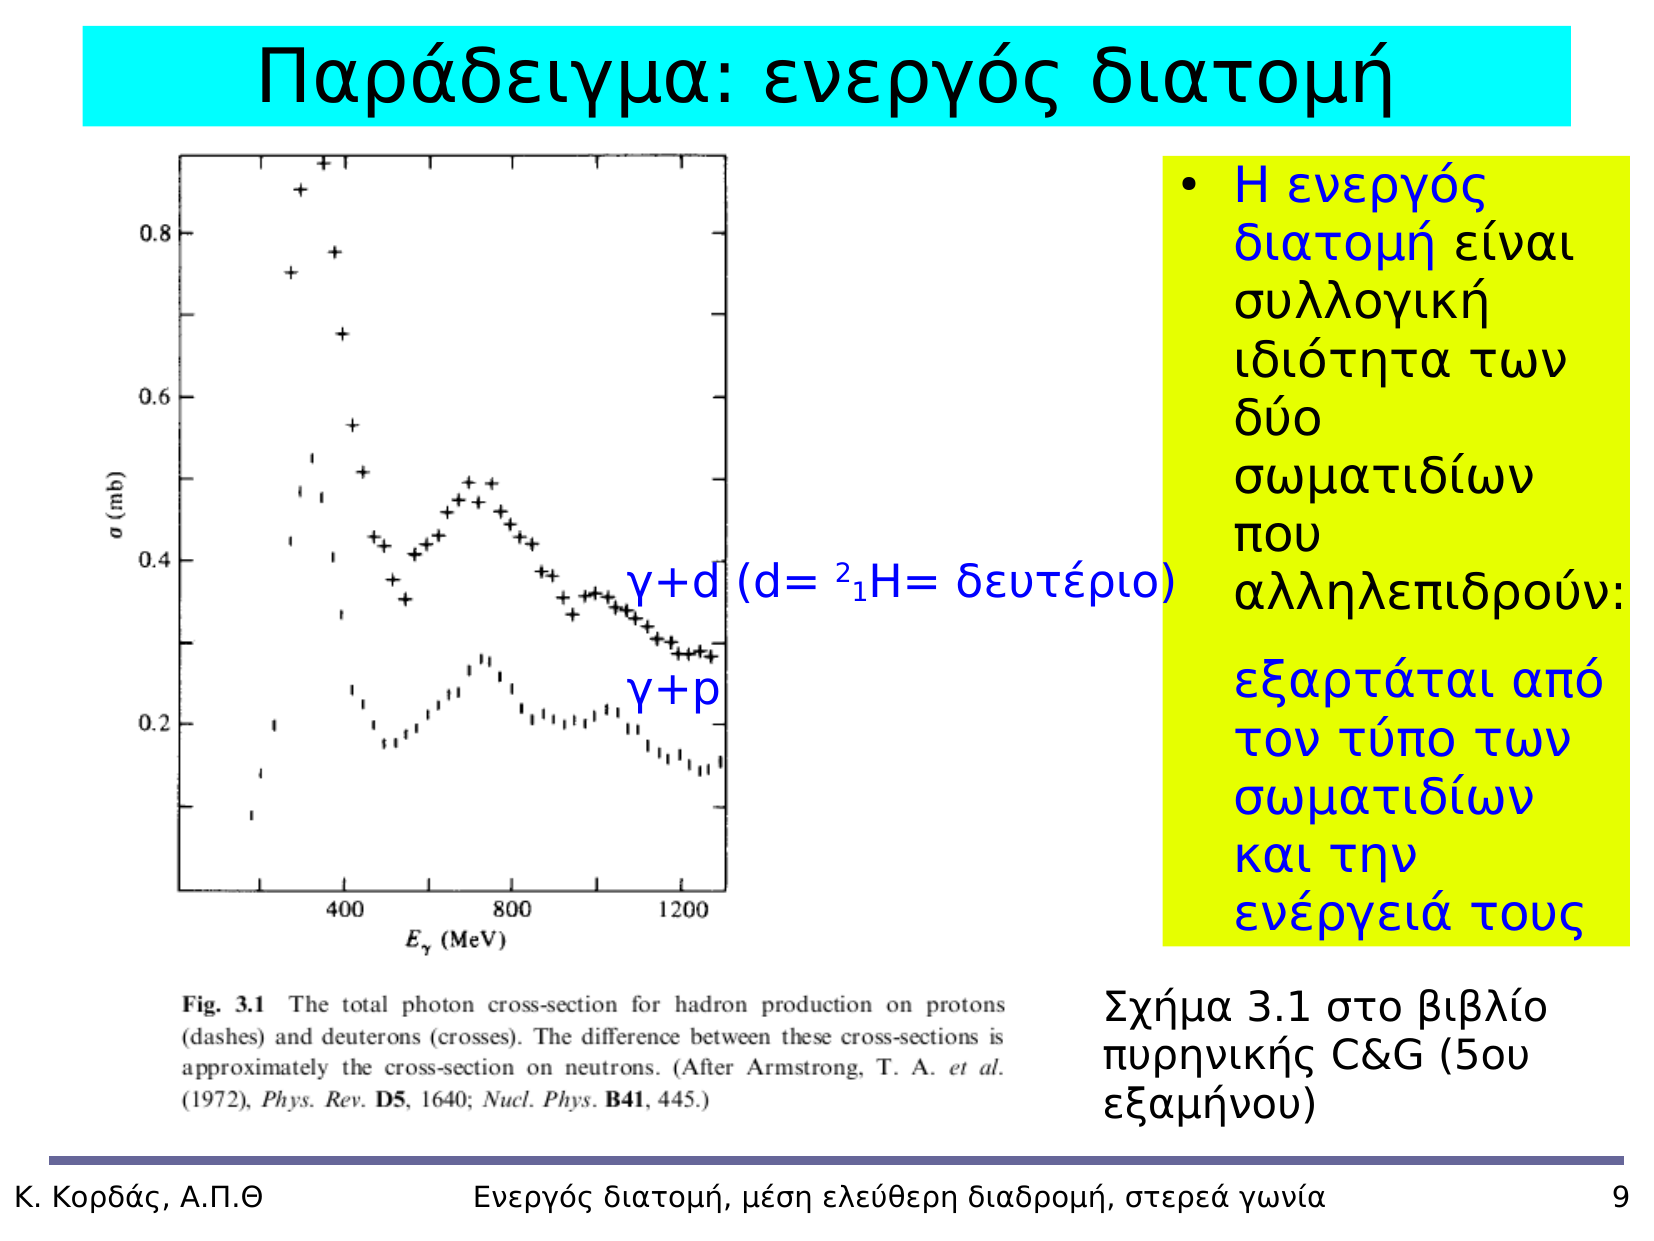

# Παράδειγμα: ενεργός διατομή
Η ενεργός διατομή είναι συλλογική ιδιότητα των δύο σωματιδίων που αλληλεπιδρούν:
εξαρτάται από τον τύπο των σωματιδίων και την ενέργειά τους
γ+d (d= 21H= δευτέριο)
γ+p
Σχήμα 3.1 στο βιβλίο πυρηνικής C&G (5ου εξαμήνου)
Κ. Κορδάς, Α.Π.Θ
Ενεργός διατομή, μέση ελεύθερη διαδρομή, στερεά γωνία
9